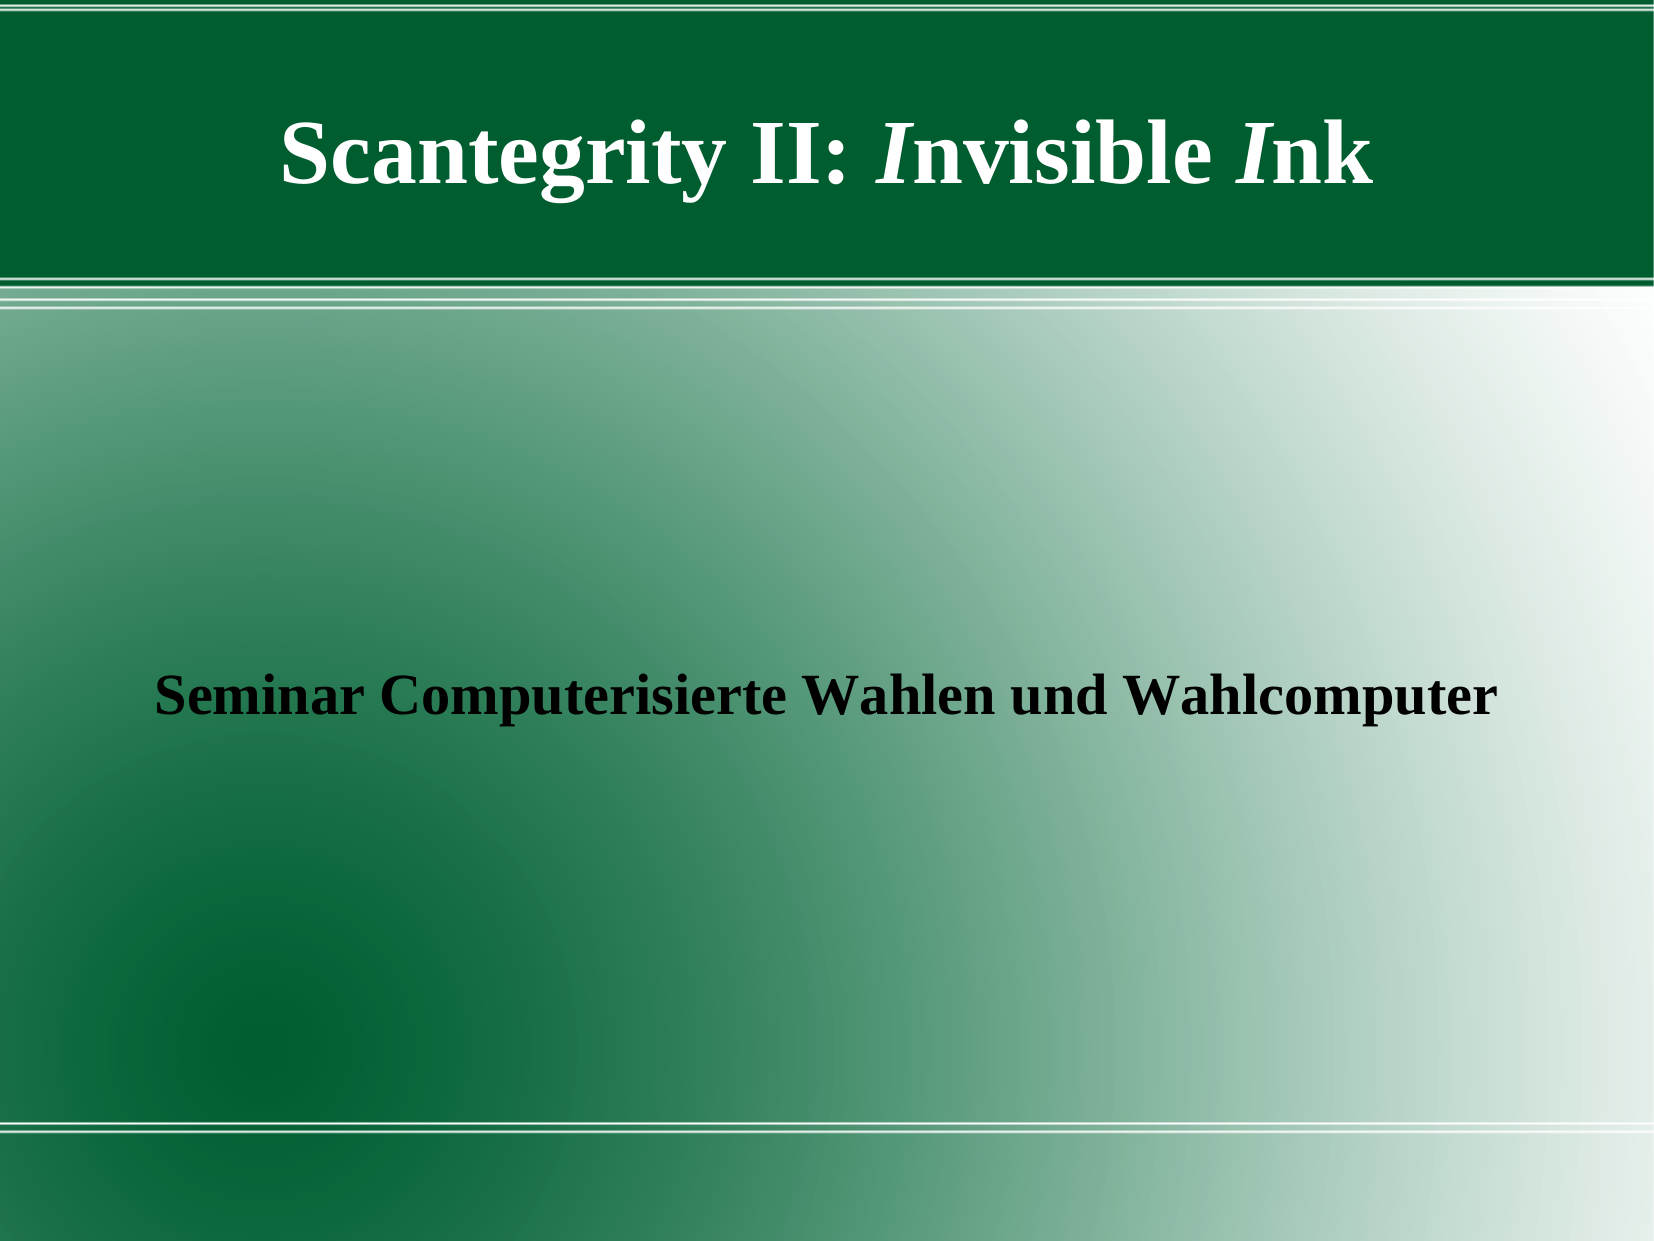

# Scantegrity II: Invisible Ink
Seminar Computerisierte Wahlen und Wahlcomputer